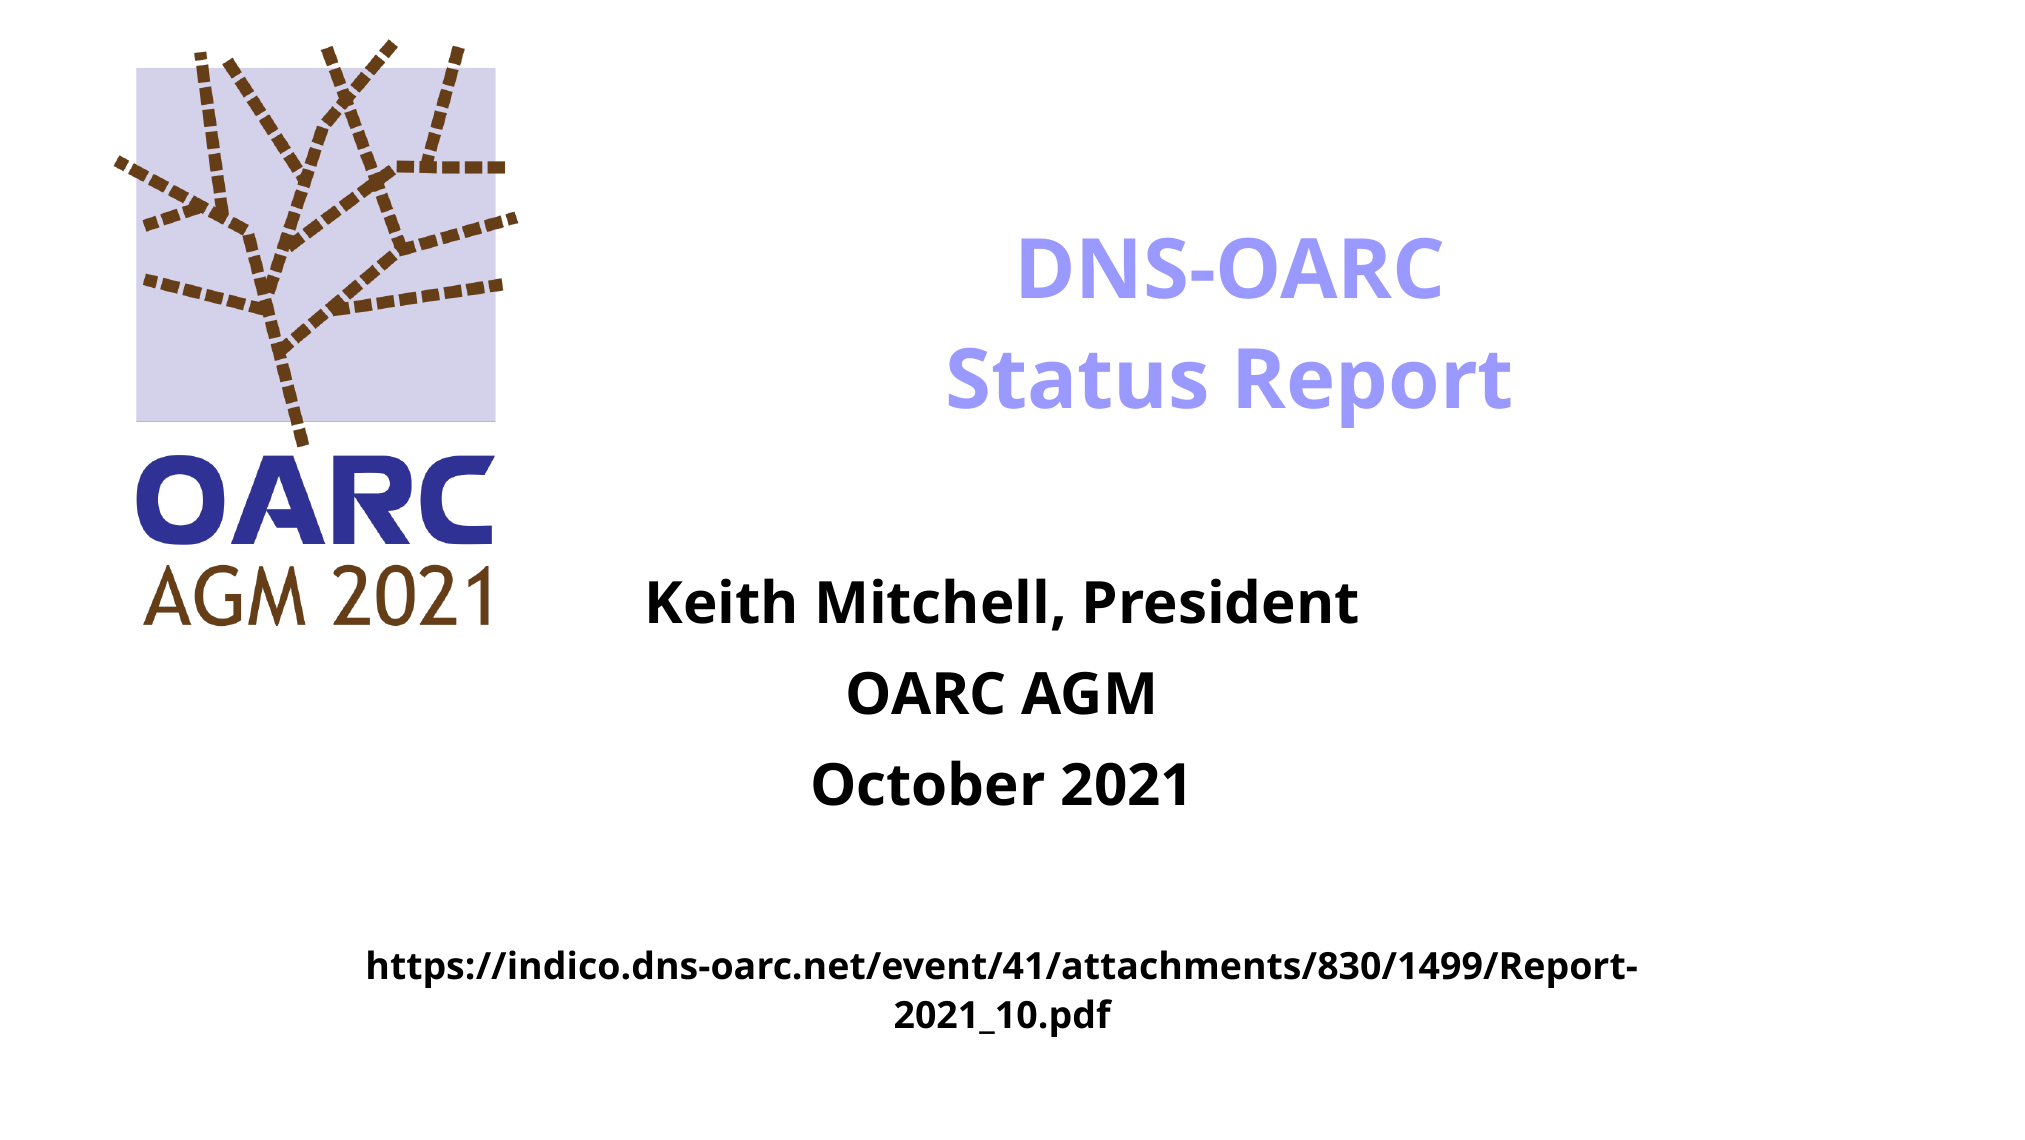

# DNS-OARC Status Report
Keith Mitchell, President
OARC AGM
October 2021
https://indico.dns-oarc.net/event/41/attachments/830/1499/Report-2021_10.pdf